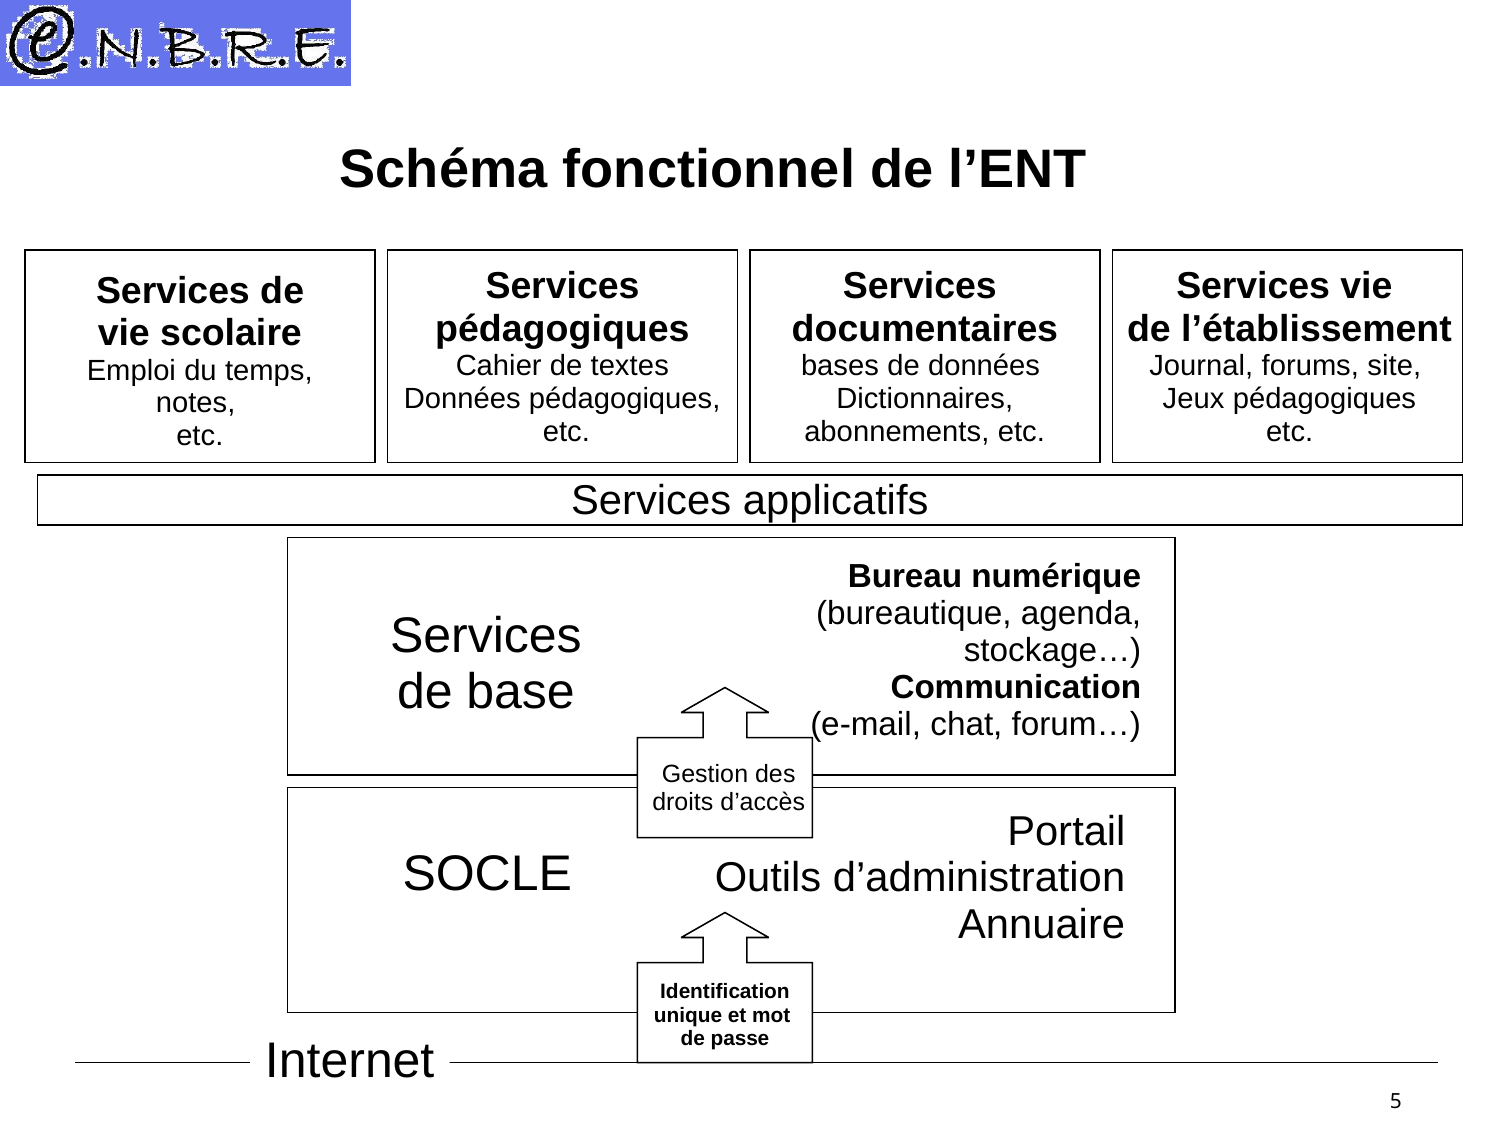

# Schéma fonctionnel de l’ENT
Services de
vie scolaire
Emploi du temps,
notes,
etc.
Services
pédagogiques
Cahier de textes
Données pédagogiques,
 etc.
Services
documentaires
bases de données
Dictionnaires,
abonnements, etc.
Services vie
de l’établissement
Journal, forums, site,
Jeux pédagogiques
etc.
Services applicatifs
Bureau numérique
(bureautique, agenda,
stockage…)
Communication
(e-mail, chat, forum…)
Services
de base
Gestion des
droits d’accès
Portail
Outils d’administration
Annuaire
SOCLE
Identification
unique et mot
de passe
Internet